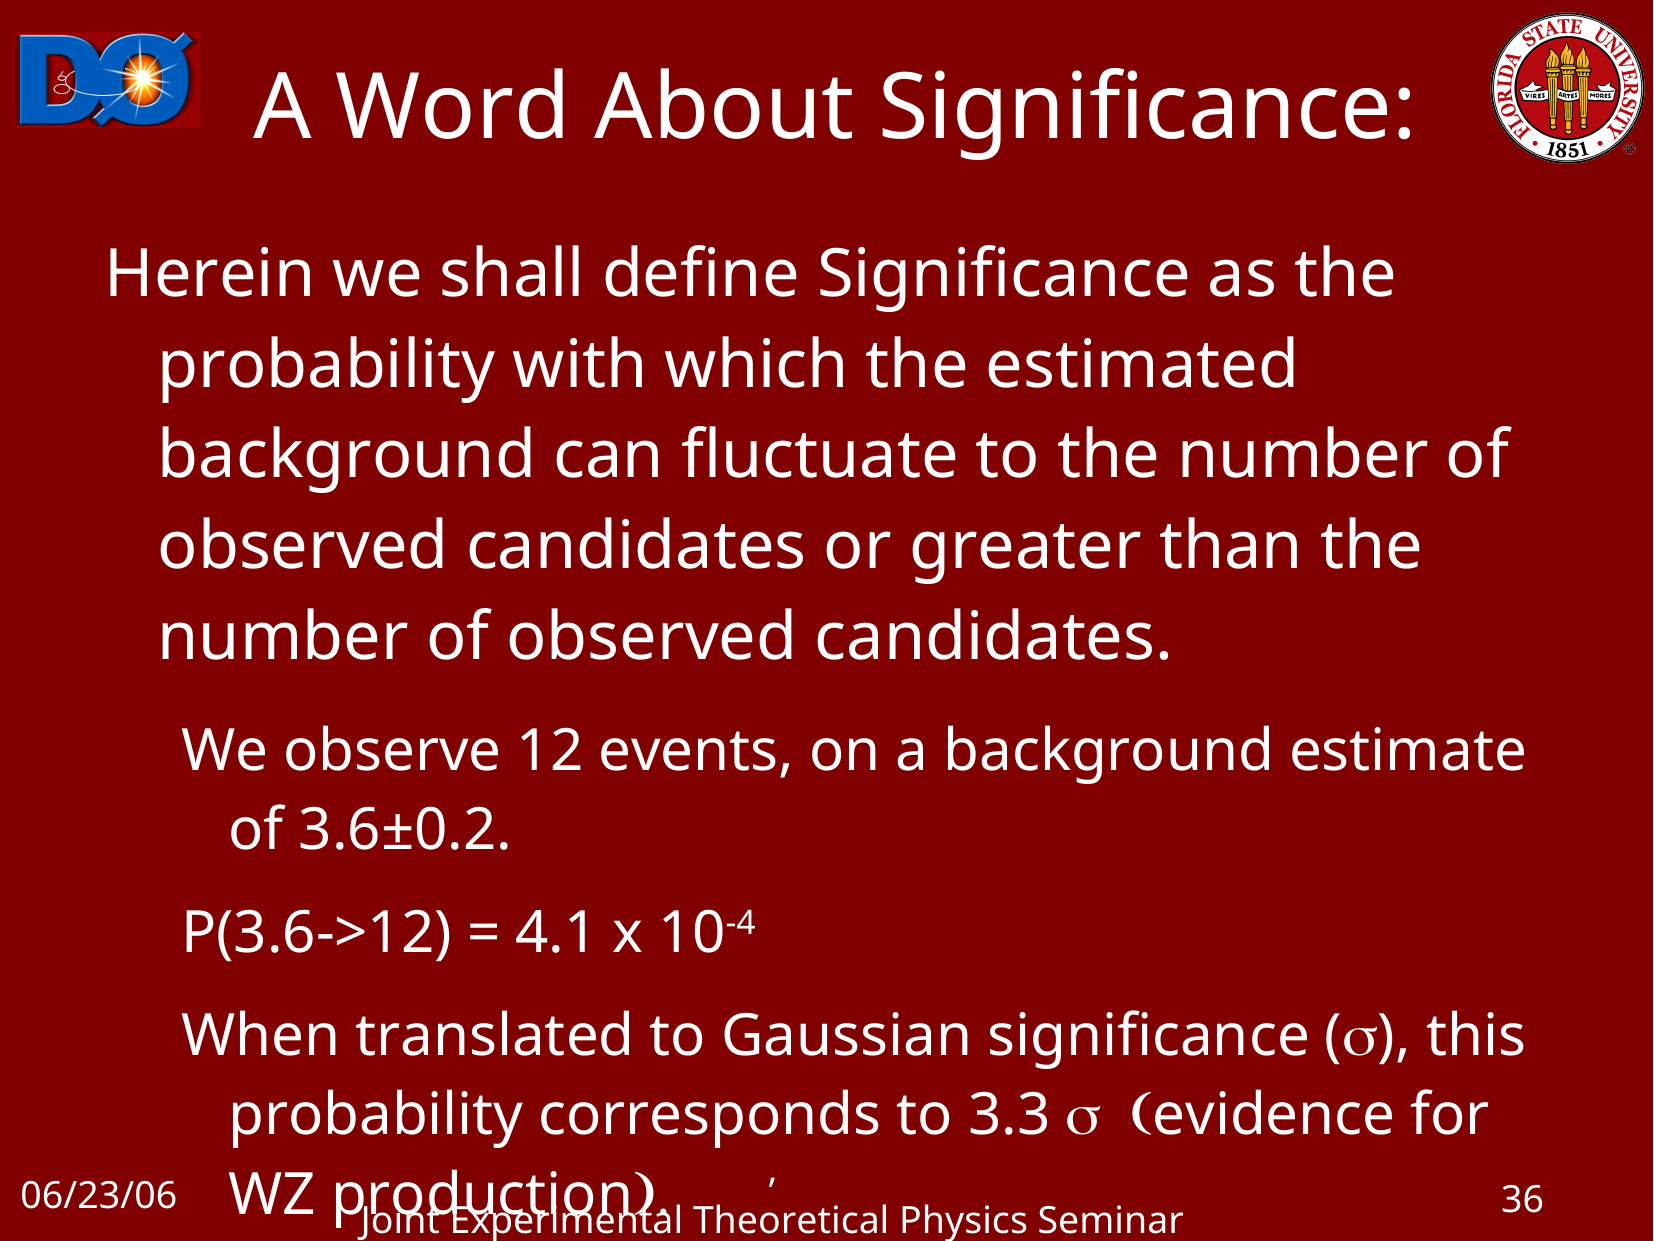

# A Word About Significance:
Herein we shall define Significance as the probability with which the estimated background can fluctuate to the number of observed candidates or greater than the number of observed candidates.
We observe 12 events, on a background estimate of 3.6±0.2.
P(3.6->12) = 4.1 x 10-4
When translated to Gaussian significance (s), this probability corresponds to 3.3 s (evidence for WZ production).